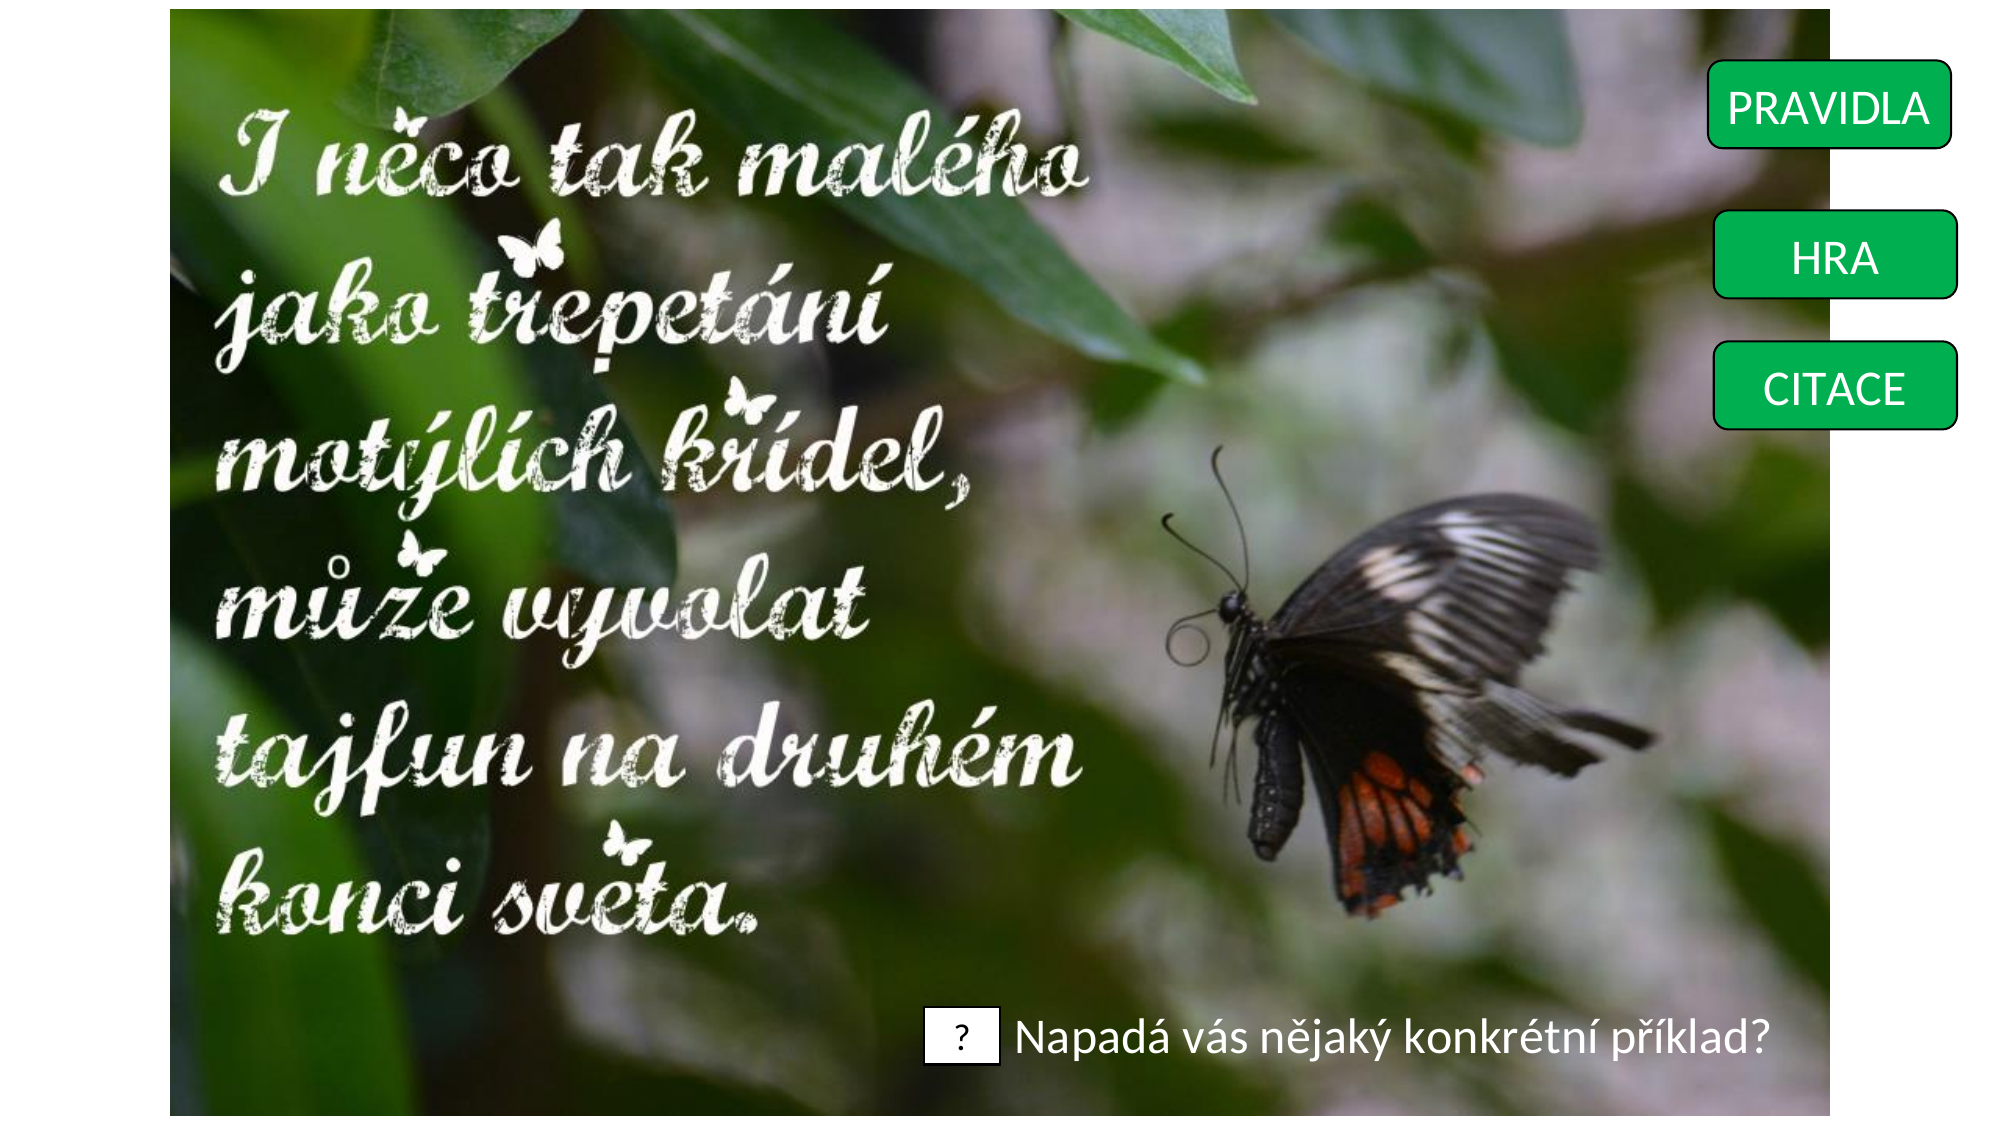

PRAVIDLA
HRA
CITACE
Napadá vás nějaký konkrétní příklad?
?